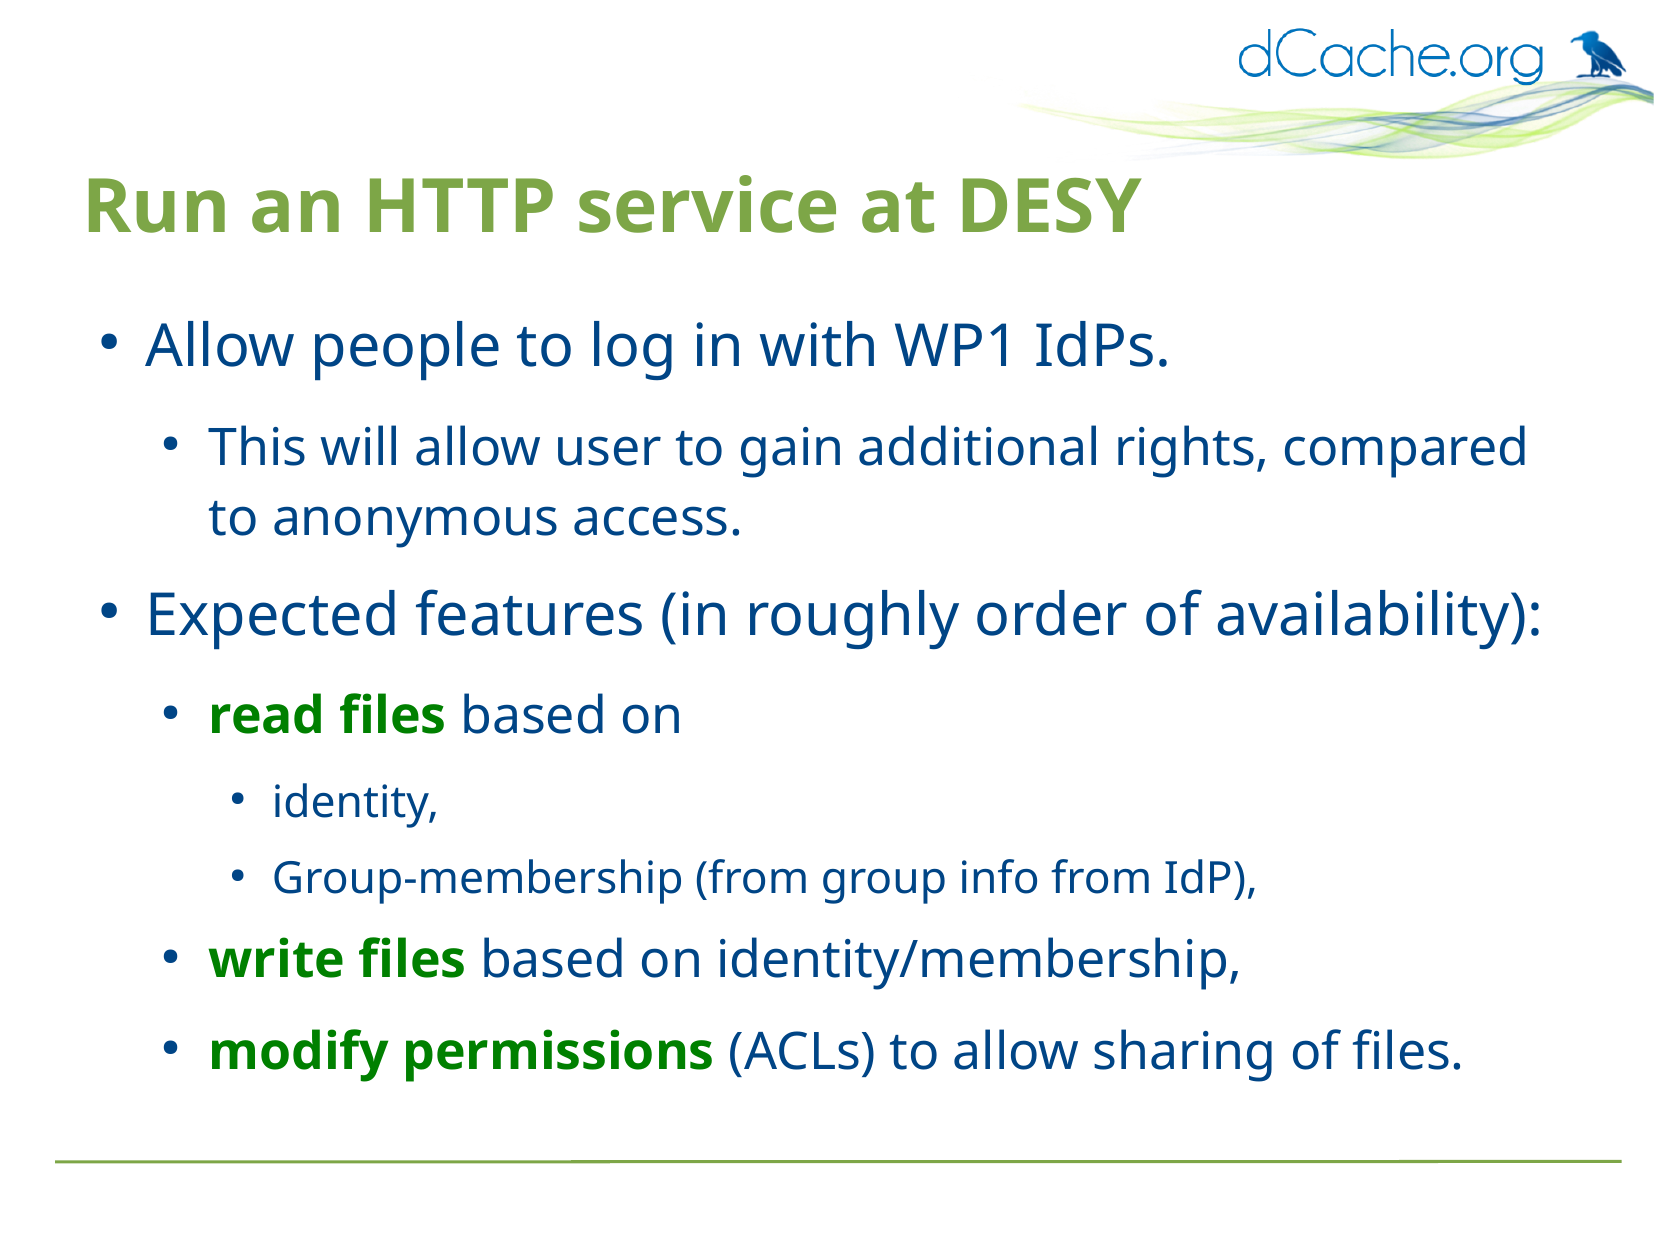

# Run an HTTP service at DESY
Allow people to log in with WP1 IdPs.
This will allow user to gain additional rights, compared to anonymous access.
Expected features (in roughly order of availability):
read files based on
identity,
Group-membership (from group info from IdP),
write files based on identity/membership,
modify permissions (ACLs) to allow sharing of files.